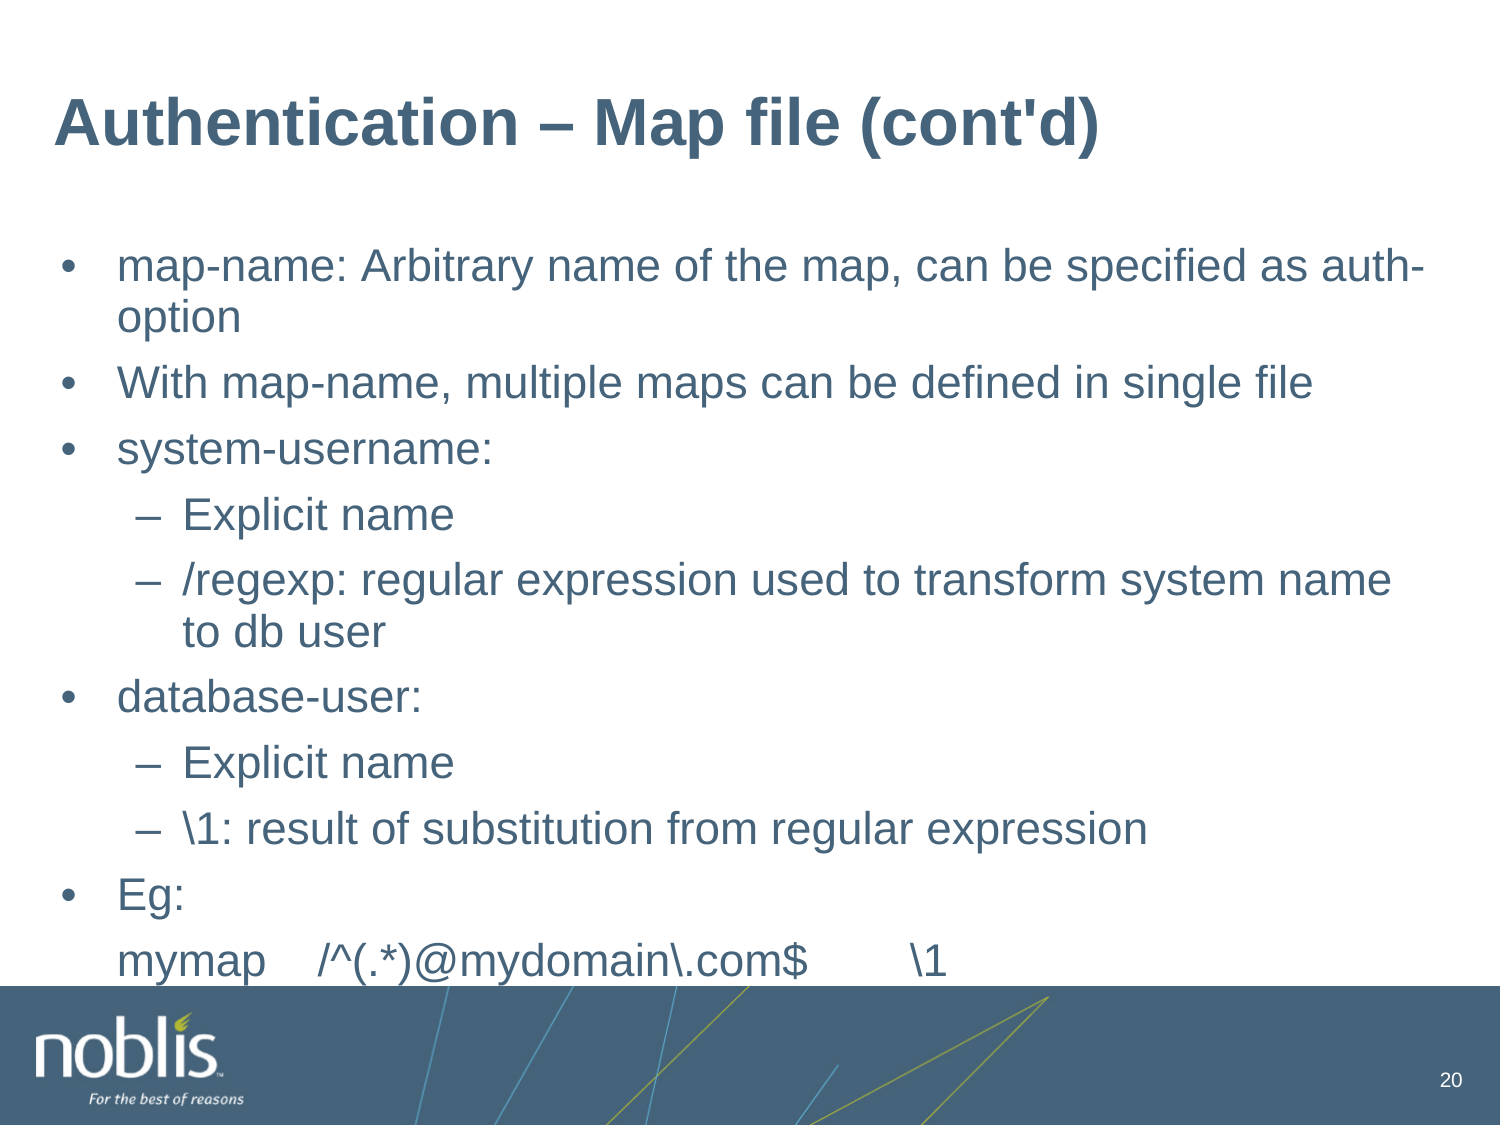

# Authentication – Map file (cont'd)
map-name: Arbitrary name of the map, can be specified as auth-option
With map-name, multiple maps can be defined in single file
system-username:
Explicit name
/regexp: regular expression used to transform system name to db user
database-user:
Explicit name
\1: result of substitution from regular expression
Eg:
mymap /^(.*)@mydomain\.com$ \1